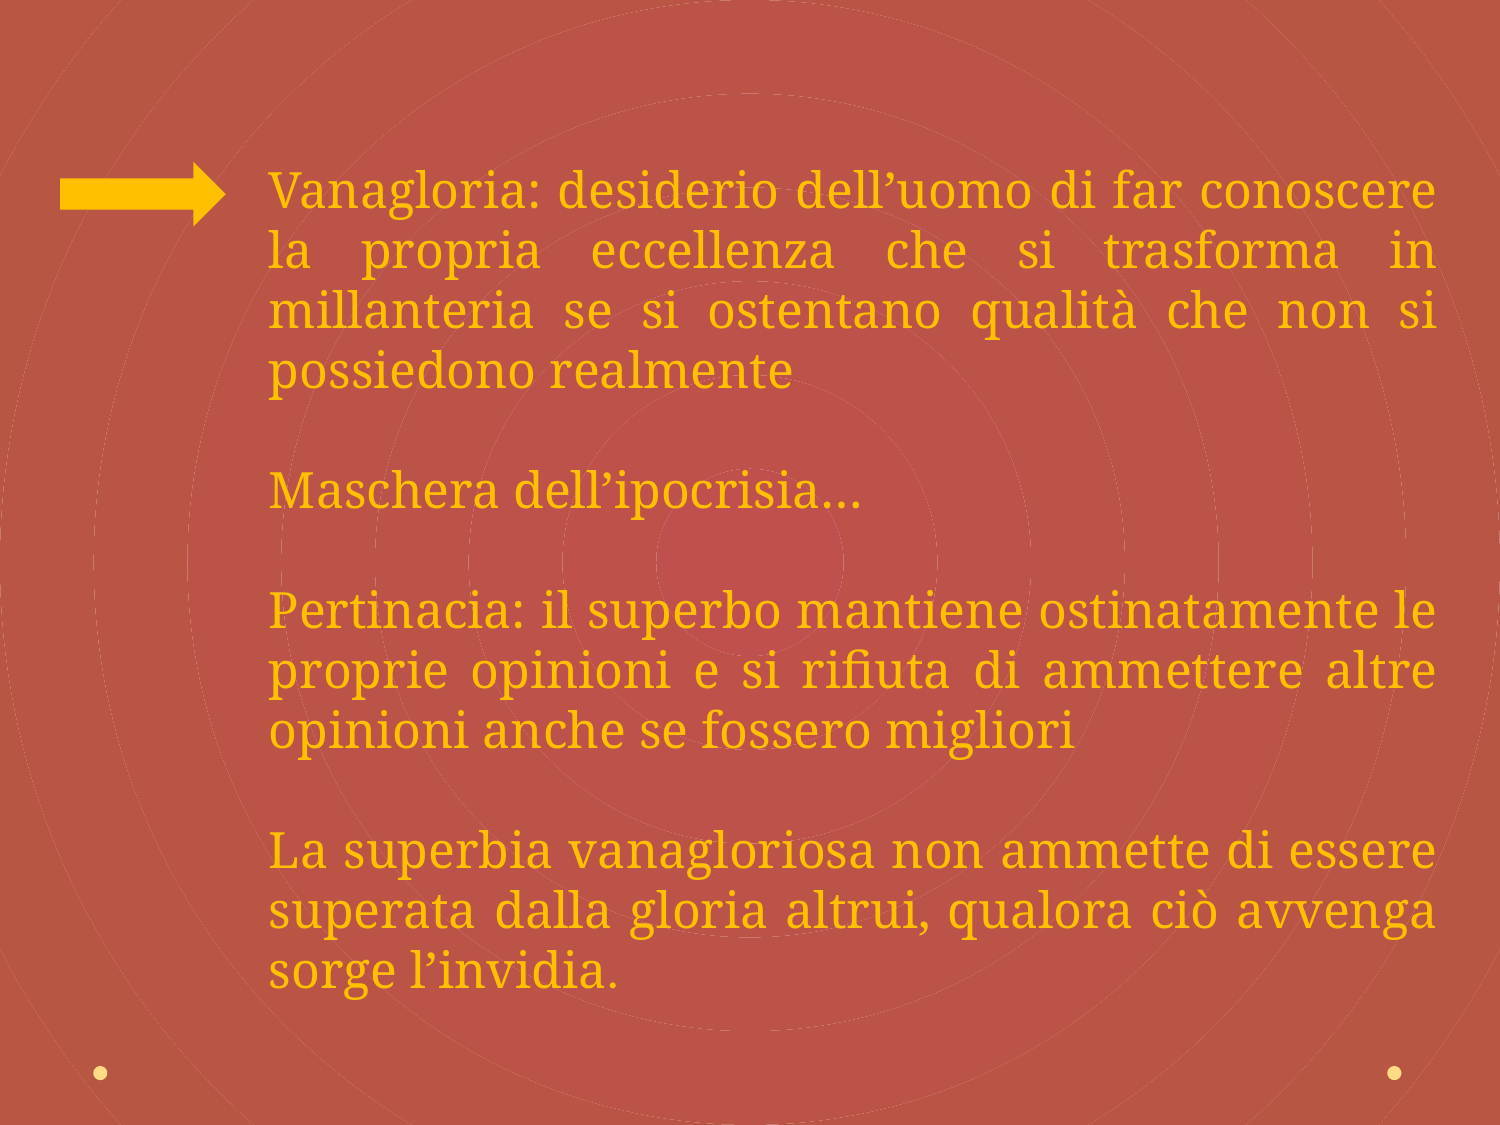

Vanagloria: desiderio dell’uomo di far conoscere la propria eccellenza che si trasforma in millanteria se si ostentano qualità che non si possiedono realmente
Maschera dell’ipocrisia…
Pertinacia: il superbo mantiene ostinatamente le proprie opinioni e si rifiuta di ammettere altre opinioni anche se fossero migliori
La superbia vanagloriosa non ammette di essere superata dalla gloria altrui, qualora ciò avvenga sorge l’invidia.